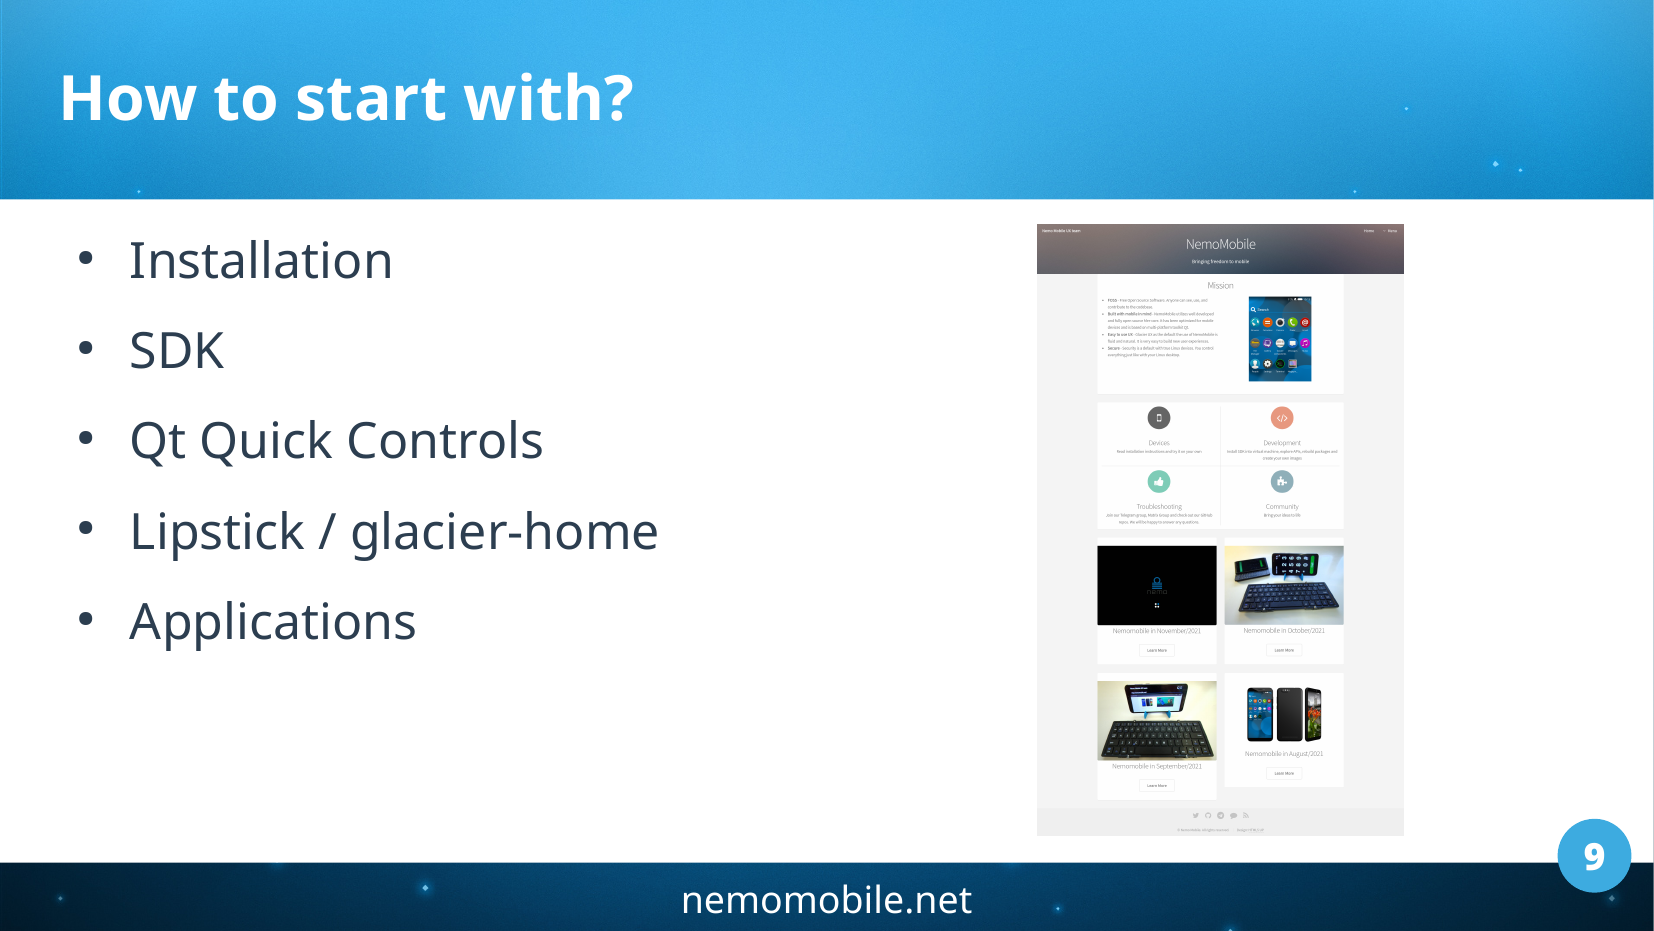

# How to start with?
Installation
SDK
Qt Quick Controls
Lipstick / glacier-home
Applications
nemomobile.net